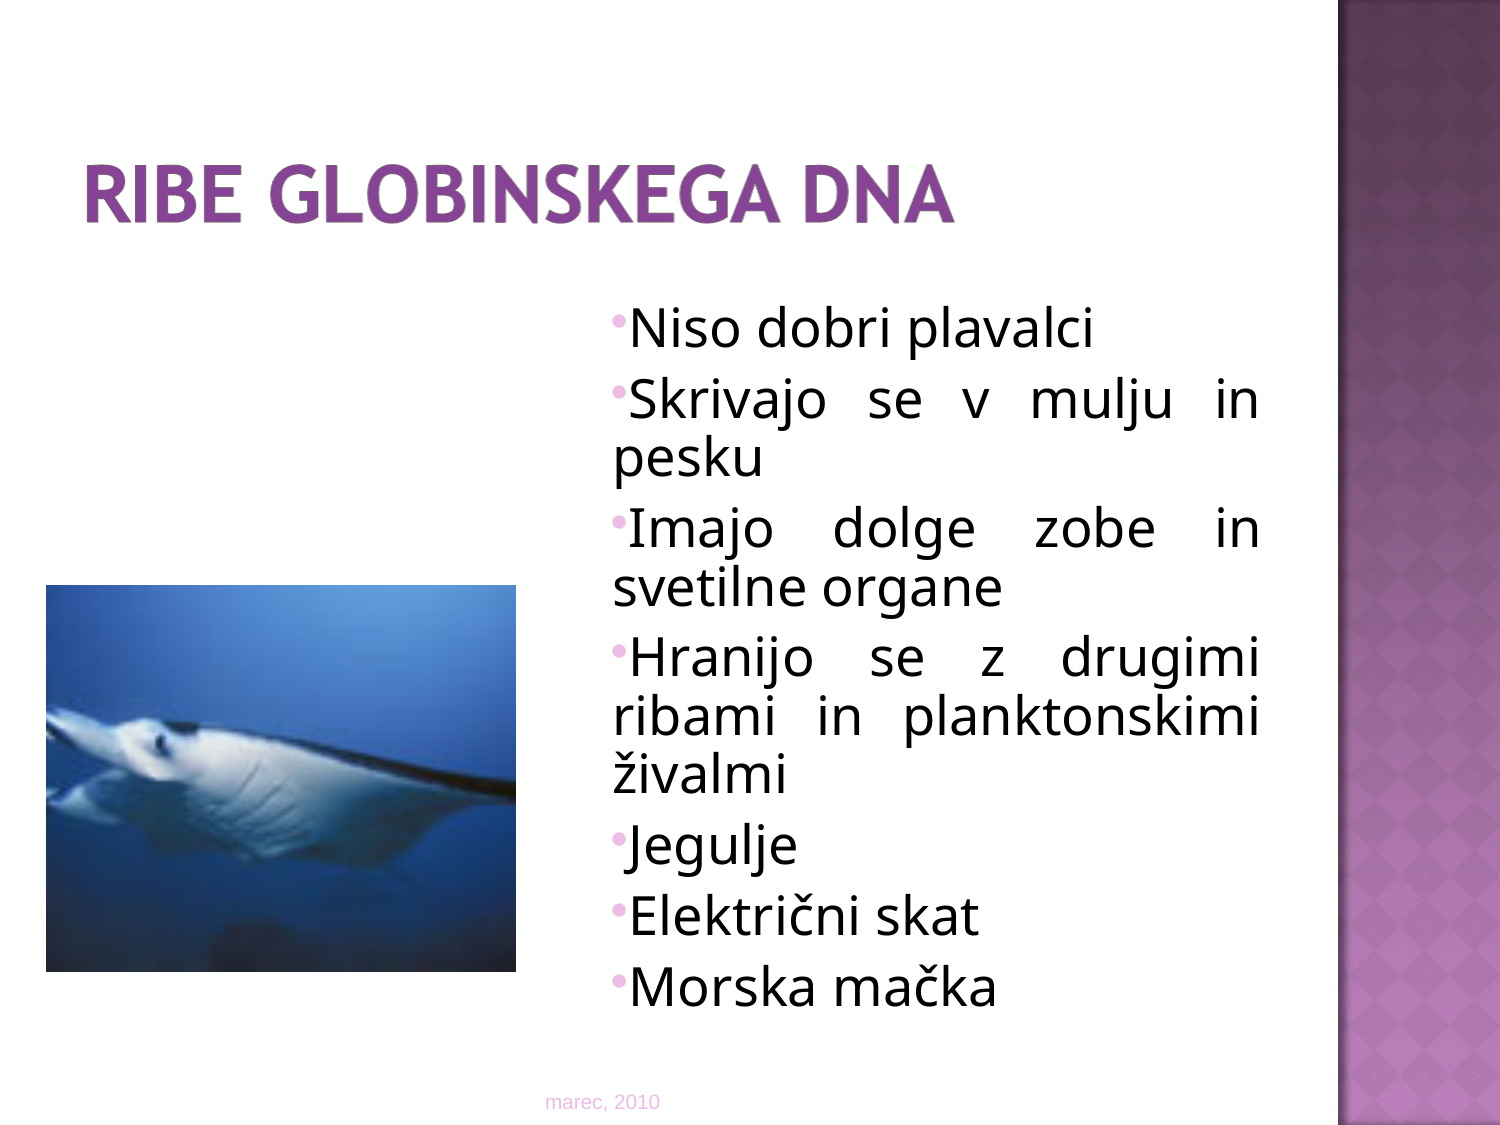

Niso dobri plavalci
Skrivajo se v mulju in pesku
Imajo dolge zobe in svetilne organe
Hranijo se z drugimi ribami in planktonskimi živalmi
Jegulje
Električni skat
Morska mačka
marec, 2010